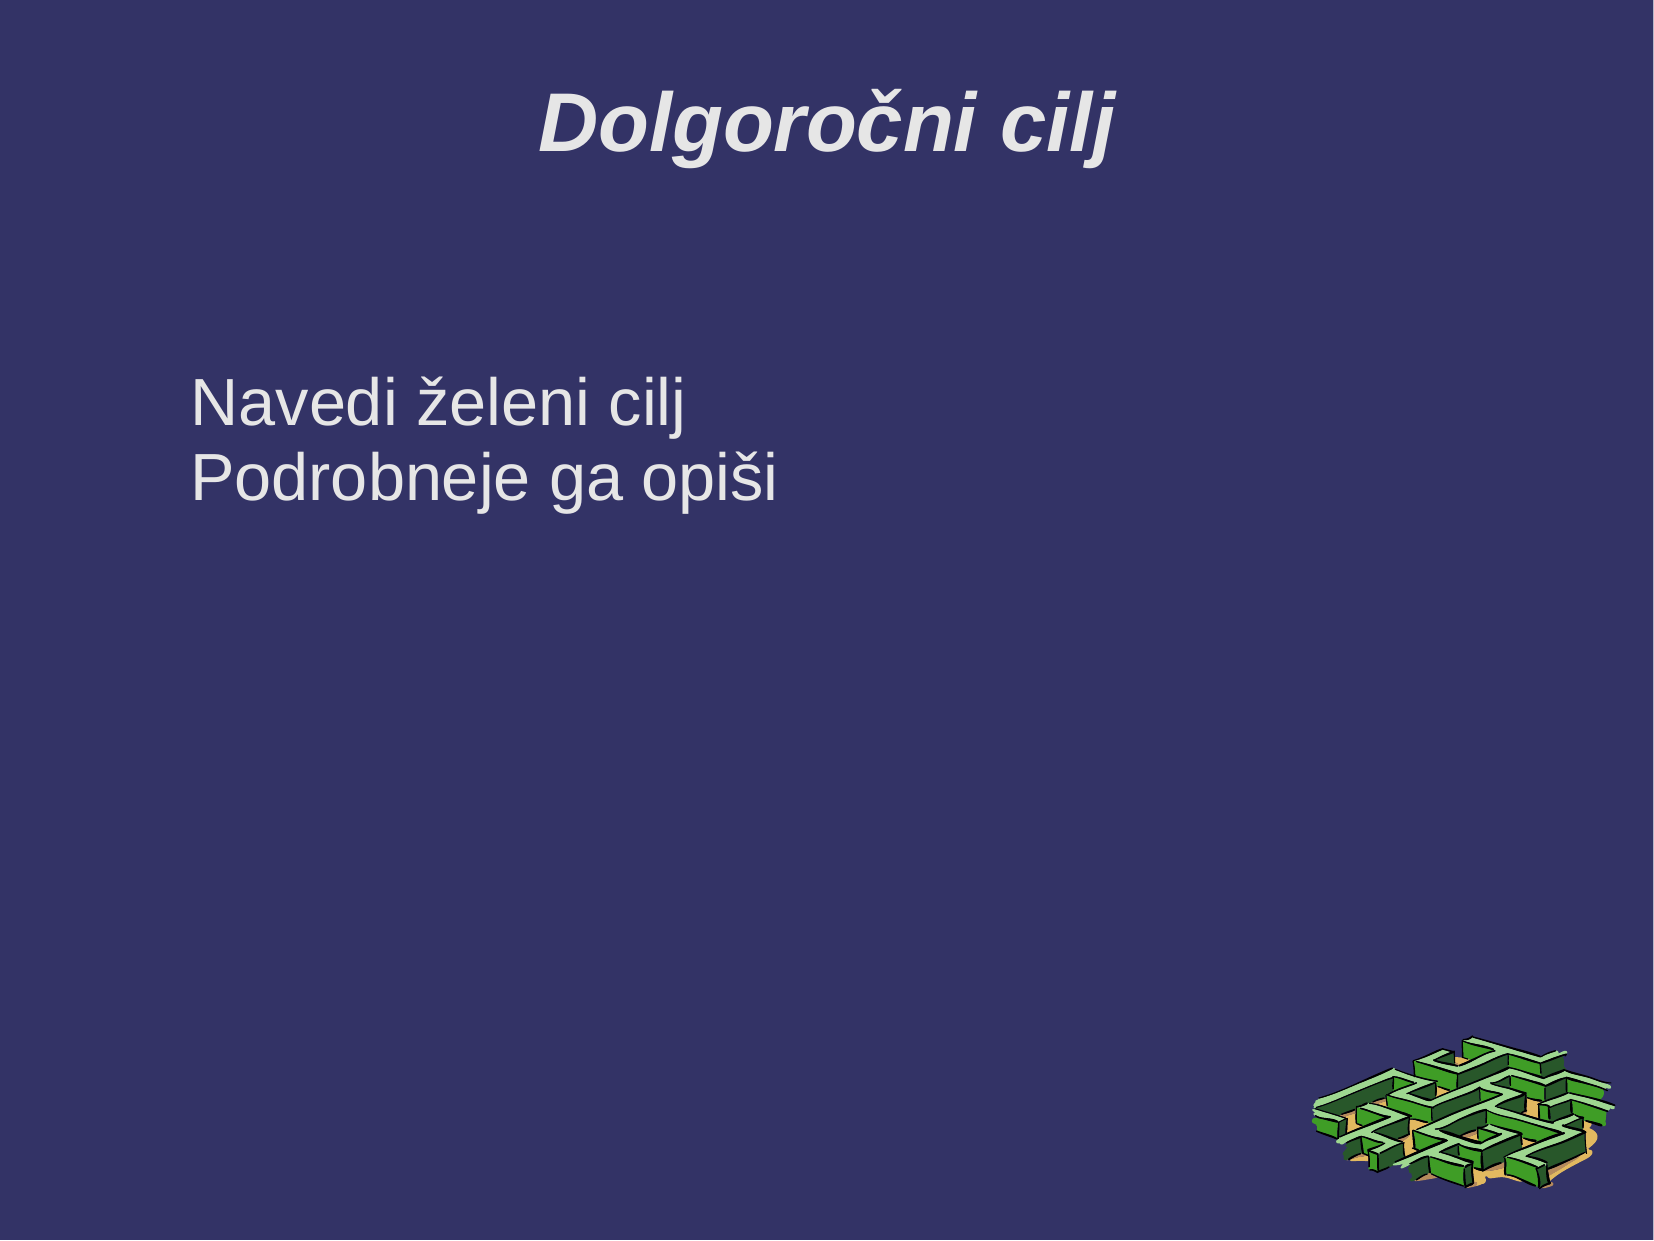

# Dolgoročni cilj
Navedi želeni cilj
Podrobneje ga opiši